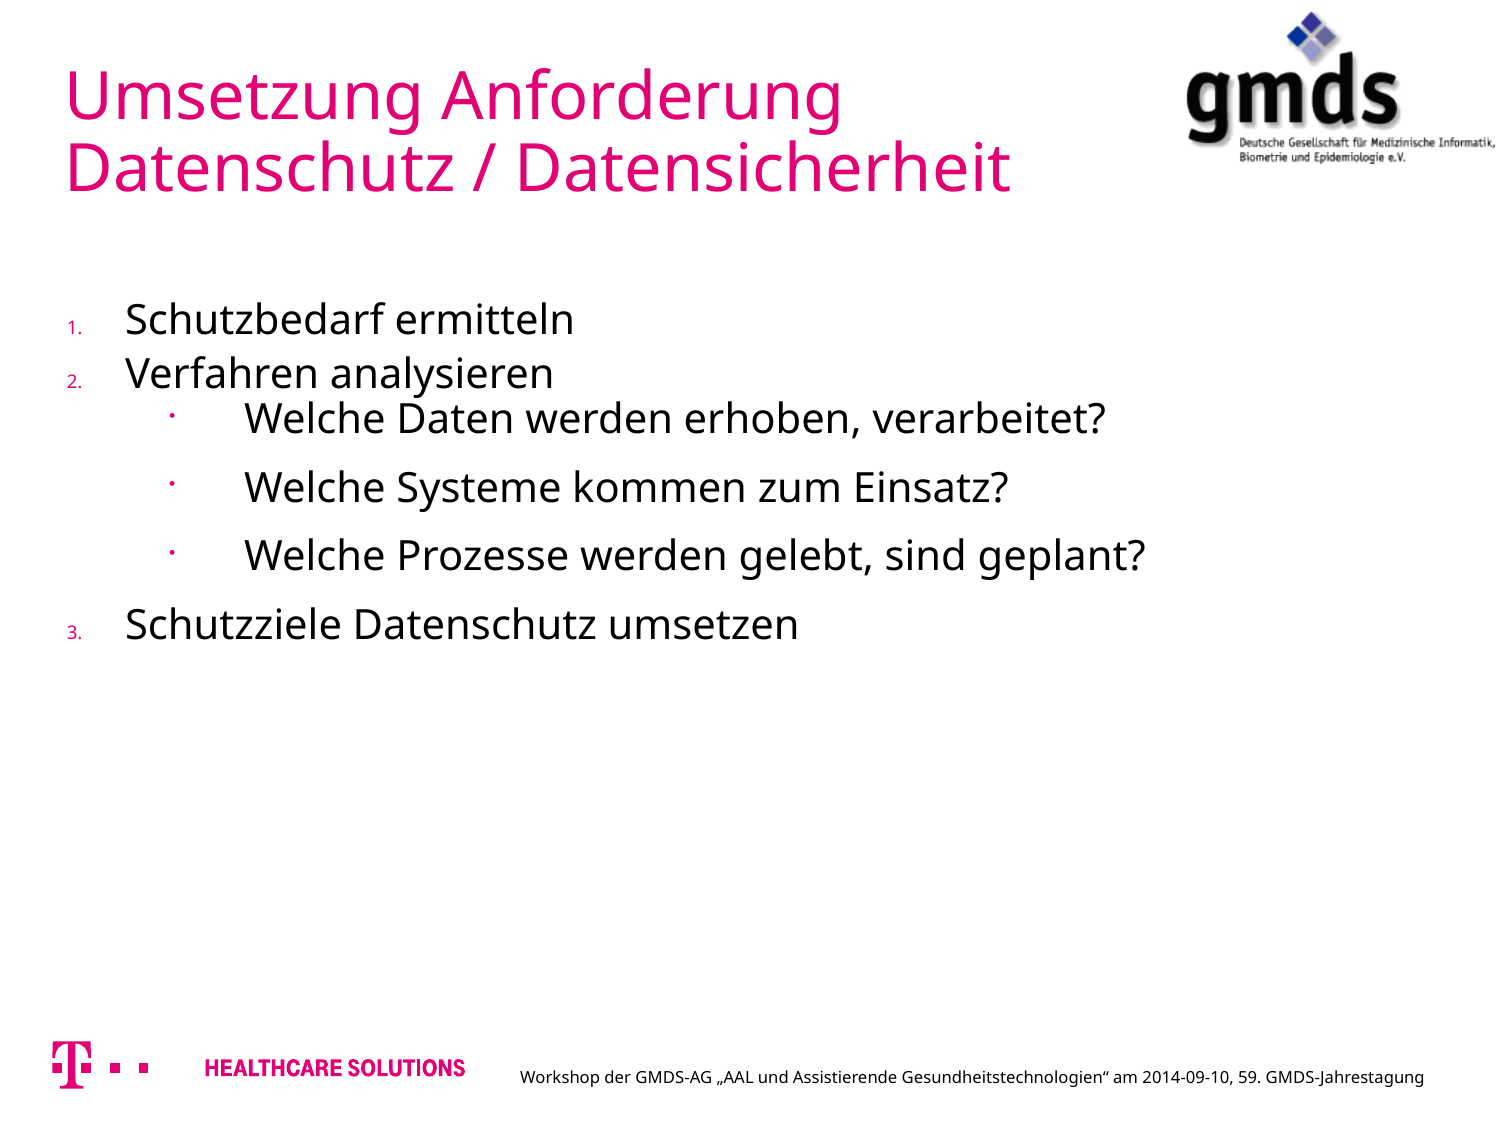

# Umsetzung Anforderung Datenschutz / Datensicherheit
Schutzbedarf ermitteln
Verfahren analysieren
Welche Daten werden erhoben, verarbeitet?
Welche Systeme kommen zum Einsatz?
Welche Prozesse werden gelebt, sind geplant?
Schutzziele Datenschutz umsetzen
Workshop der GMDS-AG „AAL und Assistierende Gesundheitstechnologien“ am 2014-09-10, 59. GMDS-Jahrestagung